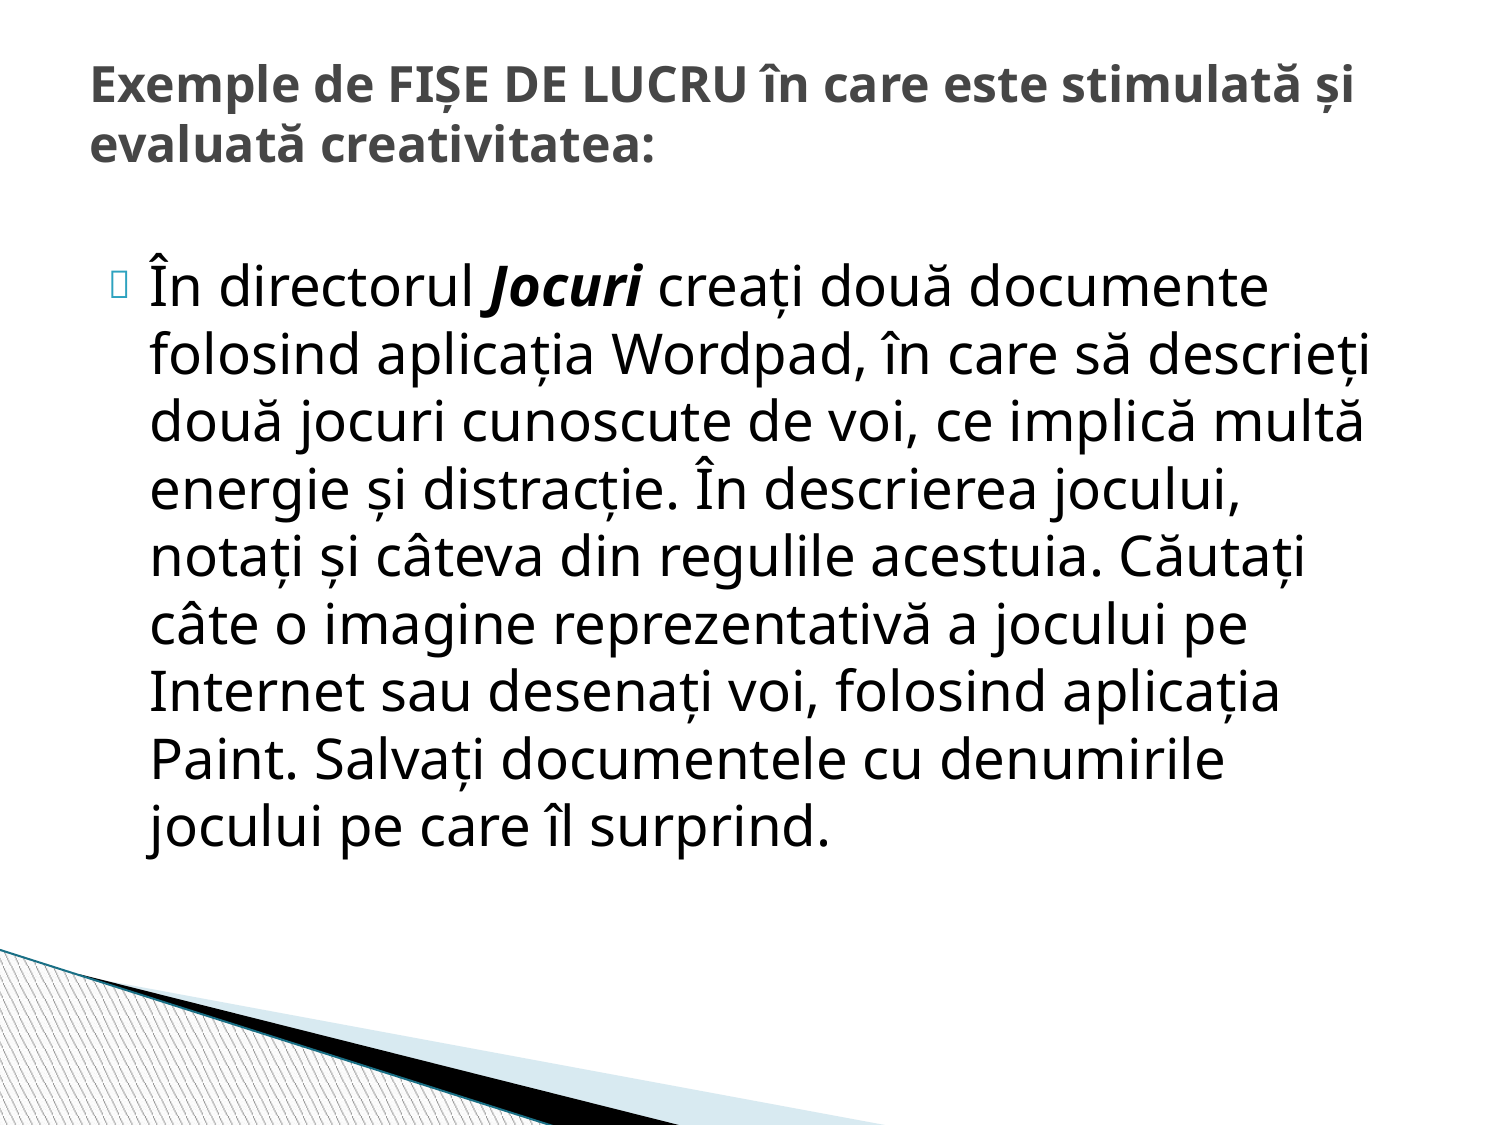

Exemple de FIȘE DE LUCRU în care este stimulată și evaluată creativitatea:
# În directorul Jocuri creați două documente folosind aplicația Wordpad, în care să descrieți două jocuri cunoscute de voi, ce implică multă energie și distracție. În descrierea jocului, notați și câteva din regulile acestuia. Căutați câte o imagine reprezentativă a jocului pe Internet sau desenați voi, folosind aplicația Paint. Salvați documentele cu denumirile jocului pe care îl surprind.